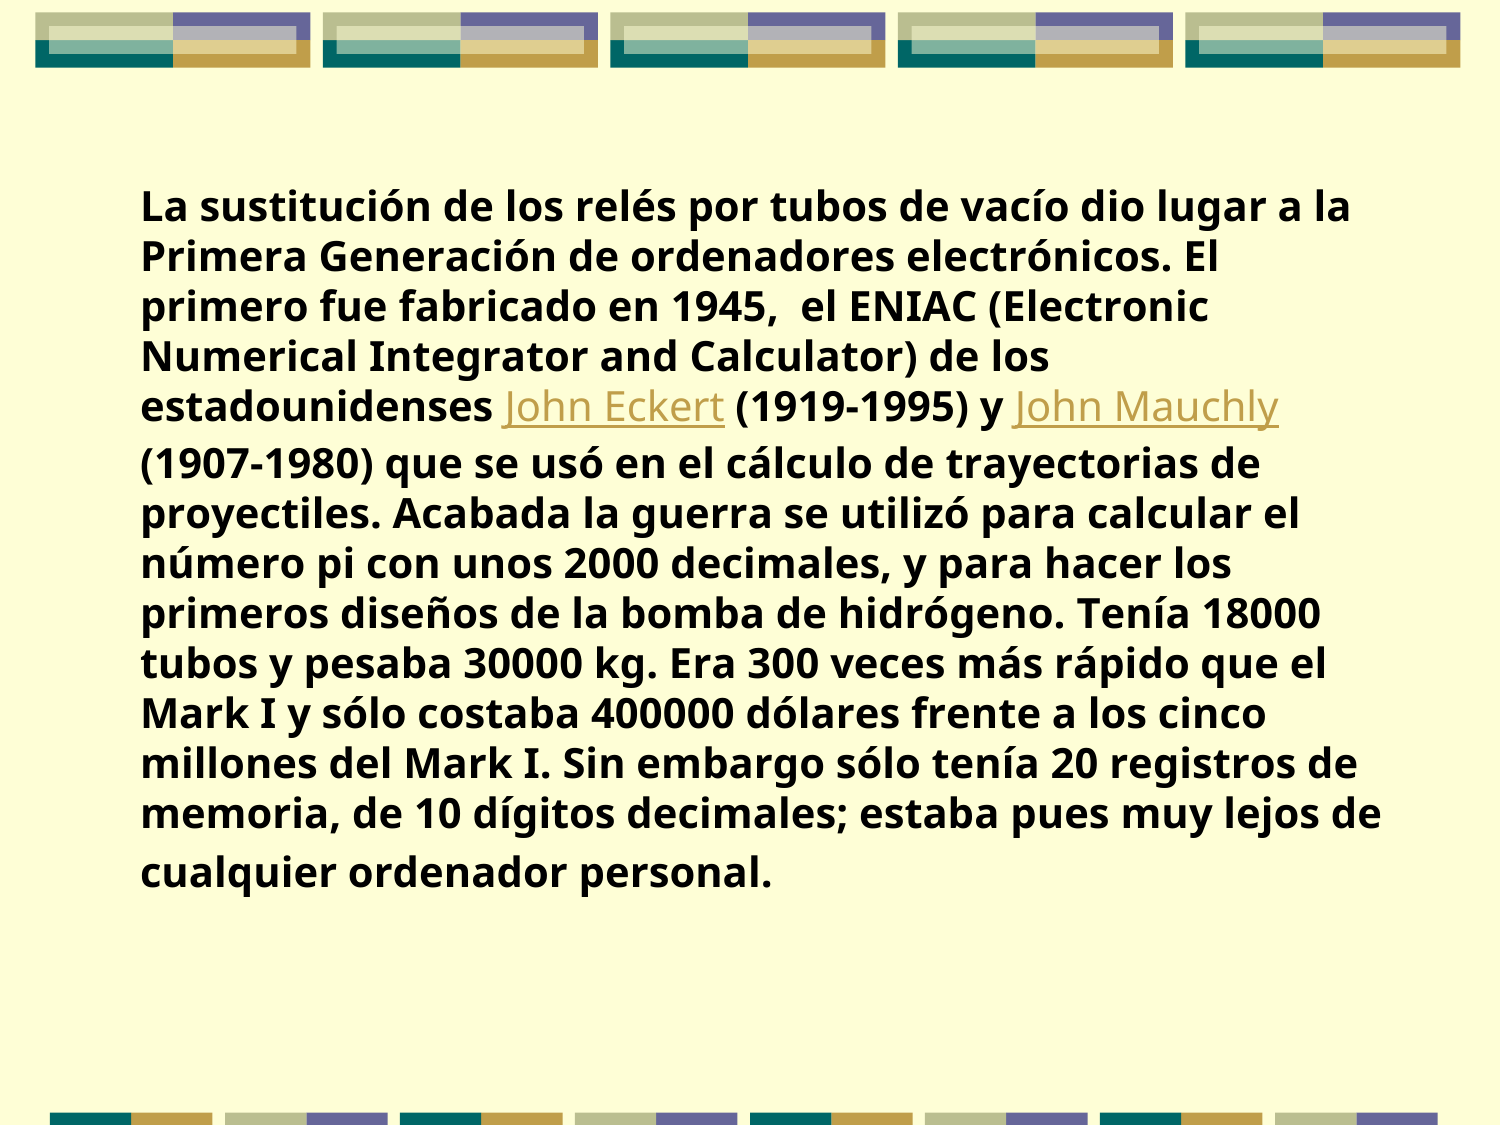

# La sustitución de los relés por tubos de vacío dio lugar a la Primera Generación de ordenadores electrónicos. El primero fue fabricado en 1945, el ENIAC (Electronic Numerical Integrator and Calculator) de los estadounidenses John Eckert (1919-1995) y John Mauchly (1907-1980) que se usó en el cálculo de trayectorias de proyectiles. Acabada la guerra se utilizó para calcular el número pi con unos 2000 decimales, y para hacer los primeros diseños de la bomba de hidrógeno. Tenía 18000 tubos y pesaba 30000 kg. Era 300 veces más rápido que el Mark I y sólo costaba 400000 dólares frente a los cinco millones del Mark I. Sin embargo sólo tenía 20 registros de memoria, de 10 dígitos decimales; estaba pues muy lejos de cualquier ordenador personal.